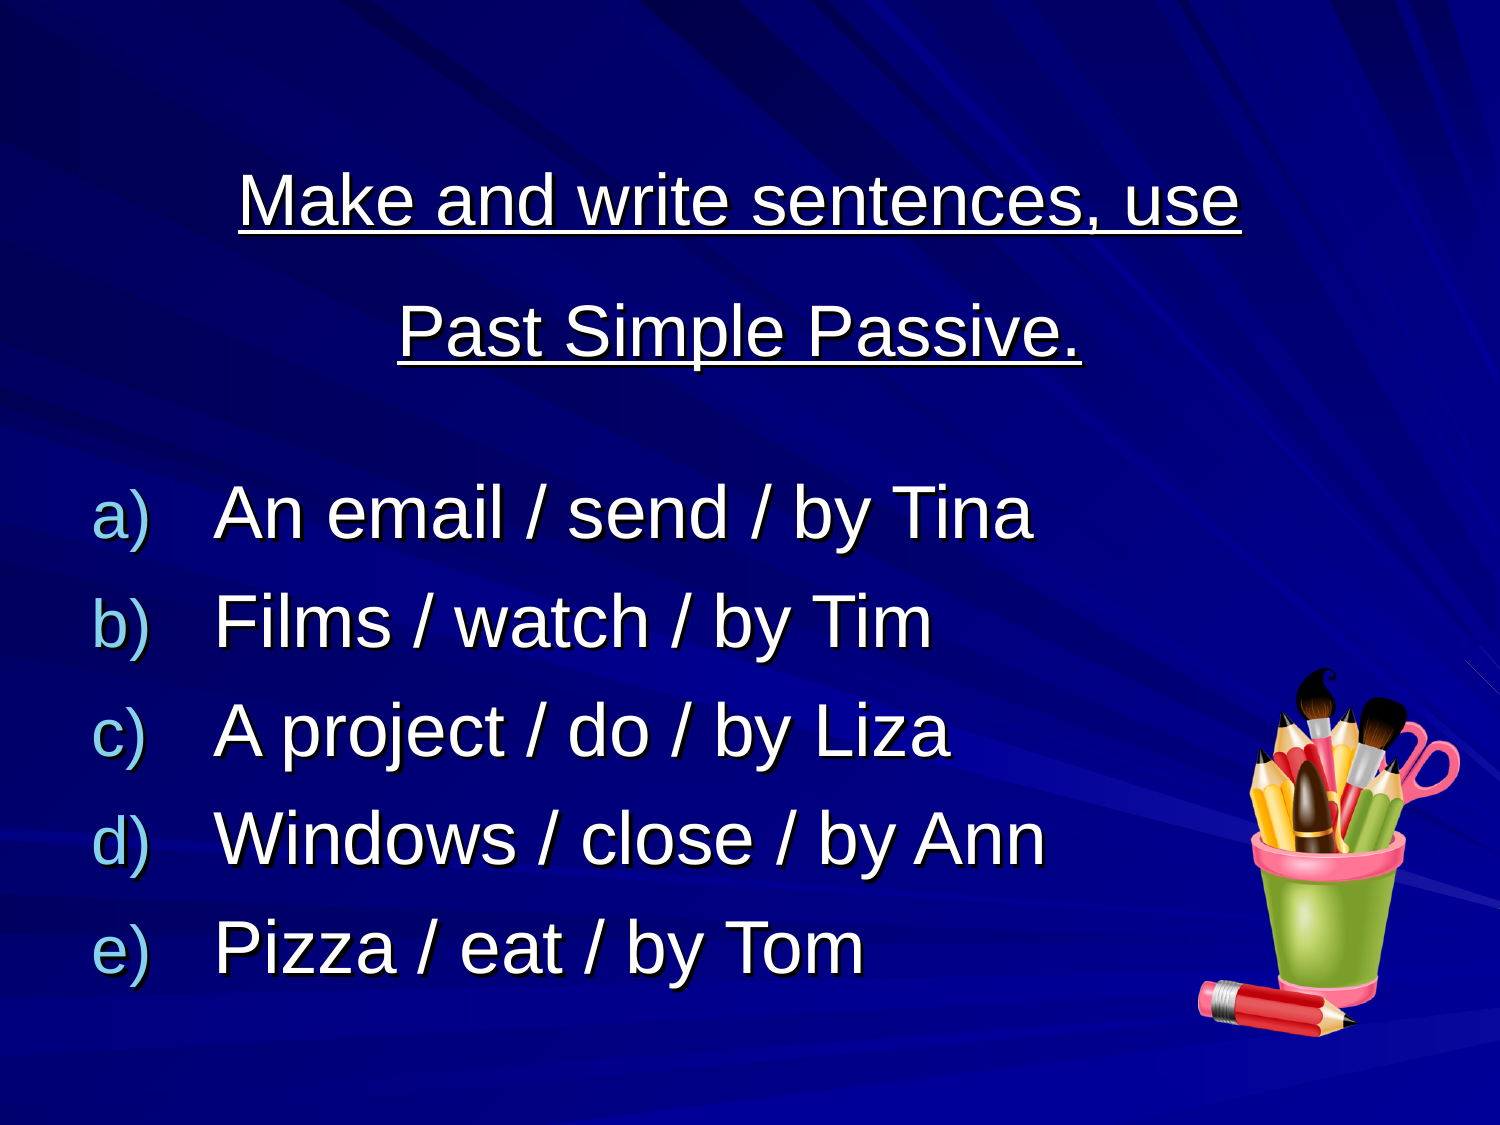

# Make and write sentences, use Past Simple Passive.
An email / send / by Tina
Films / watch / by Tim
A project / do / by Liza
Windows / close / by Ann
Pizza / eat / by Tom